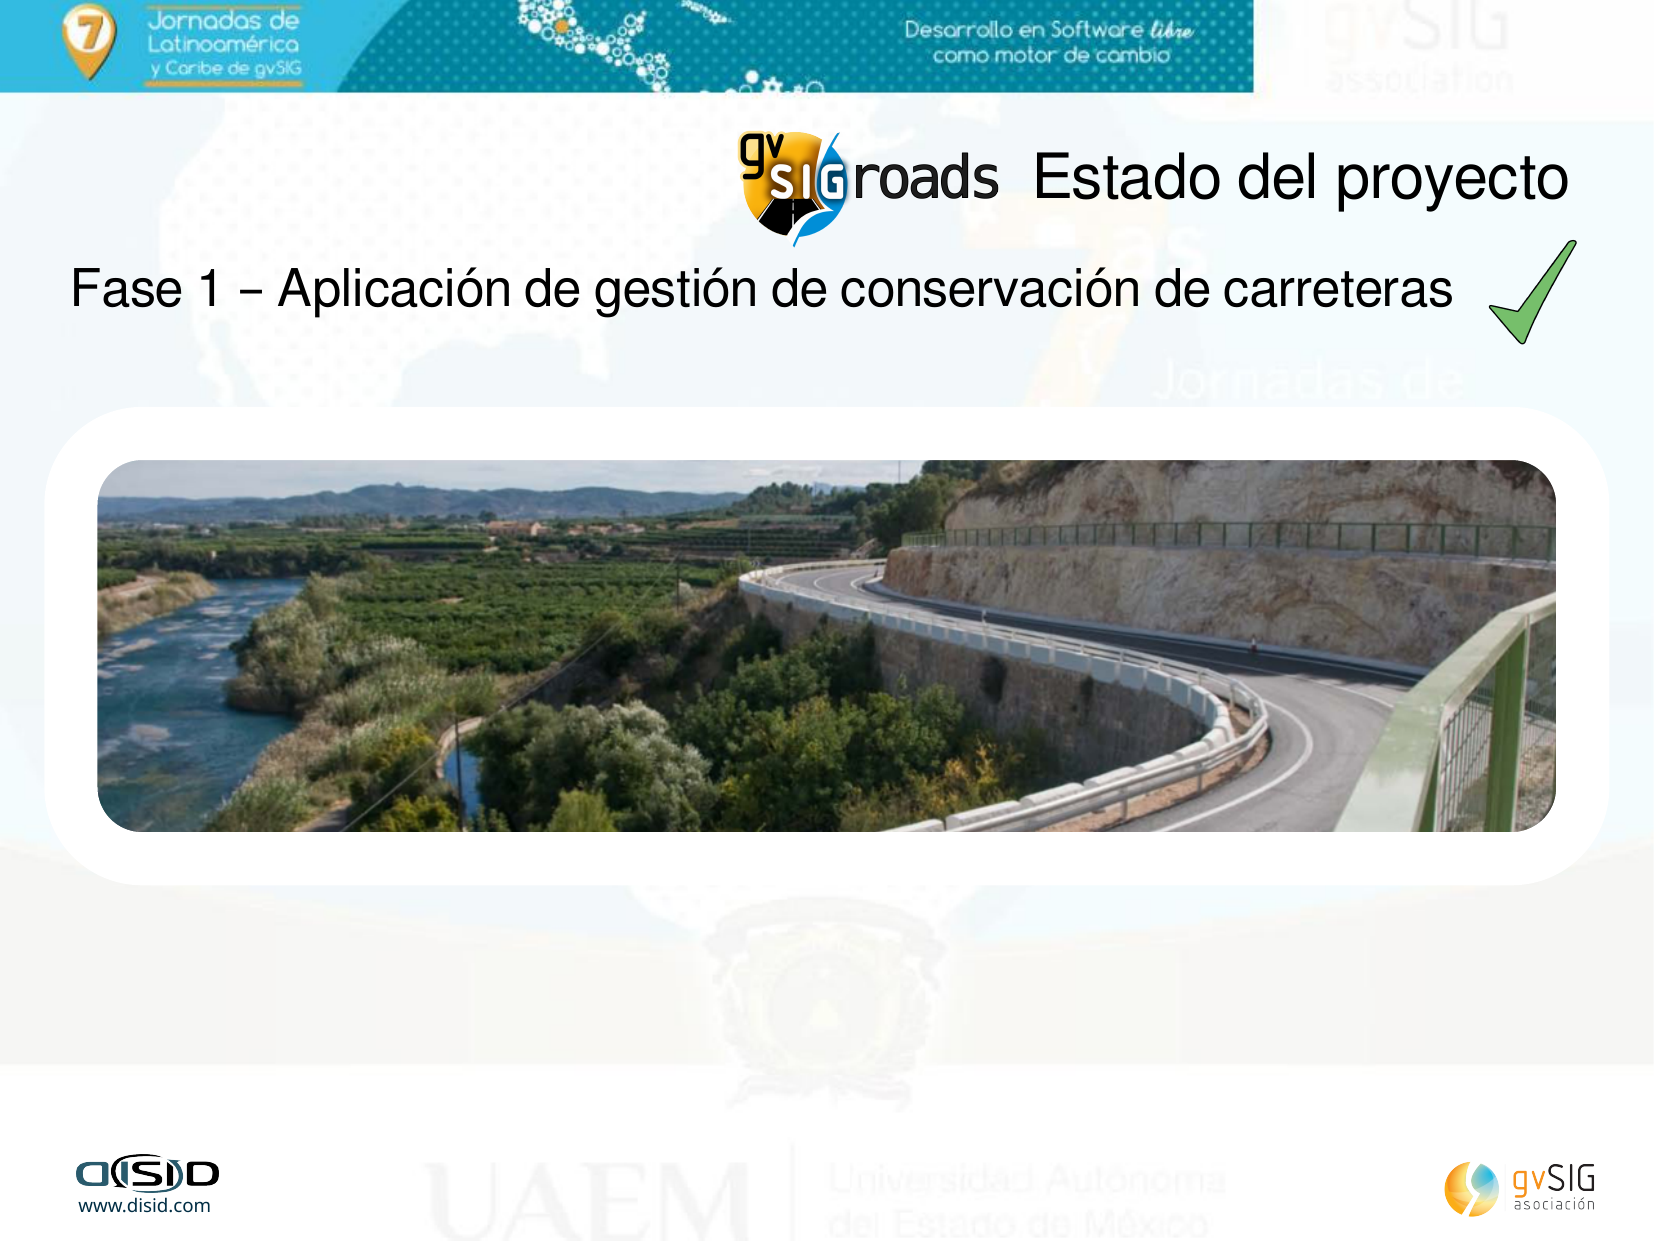

# Estado del proyecto
Fase 1 – Aplicación de gestión de conservación de carreteras